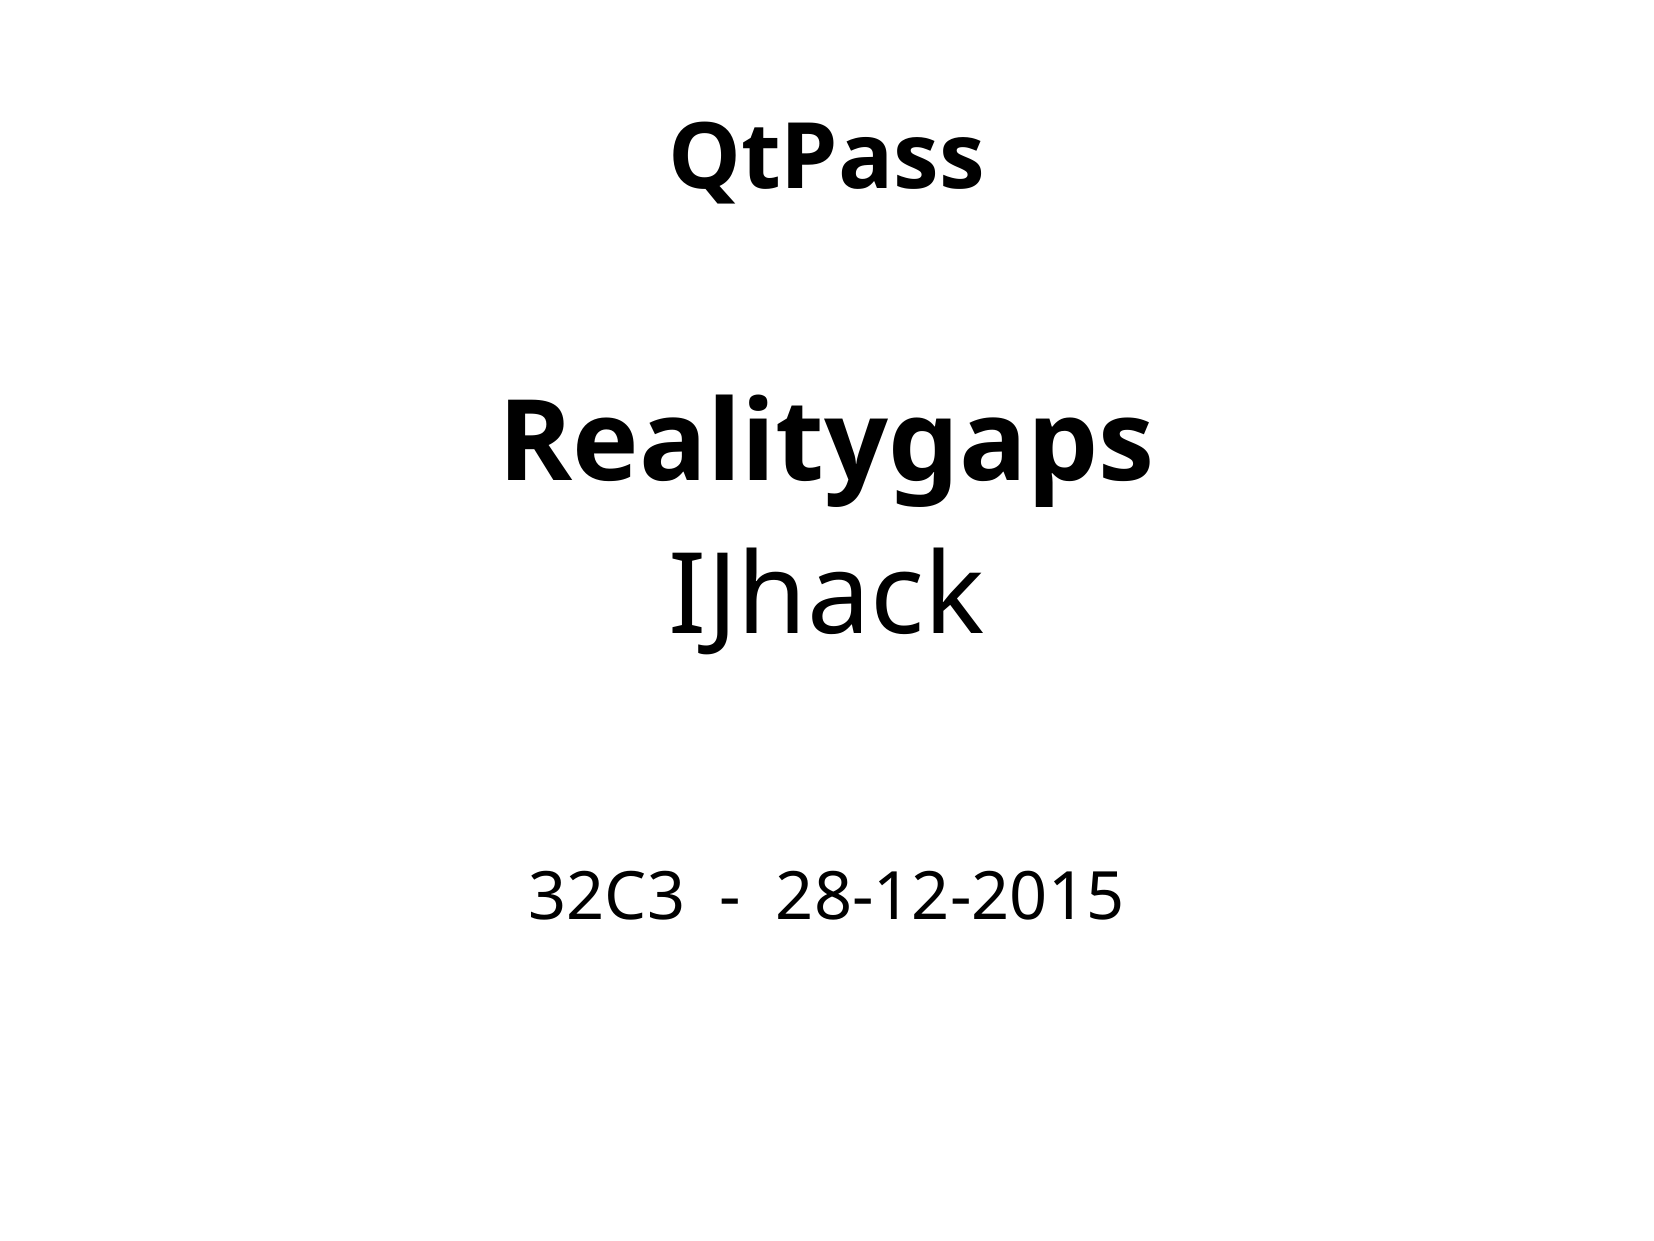

# QtPass
Realitygaps
IJhack
32C3 - 28-12-2015